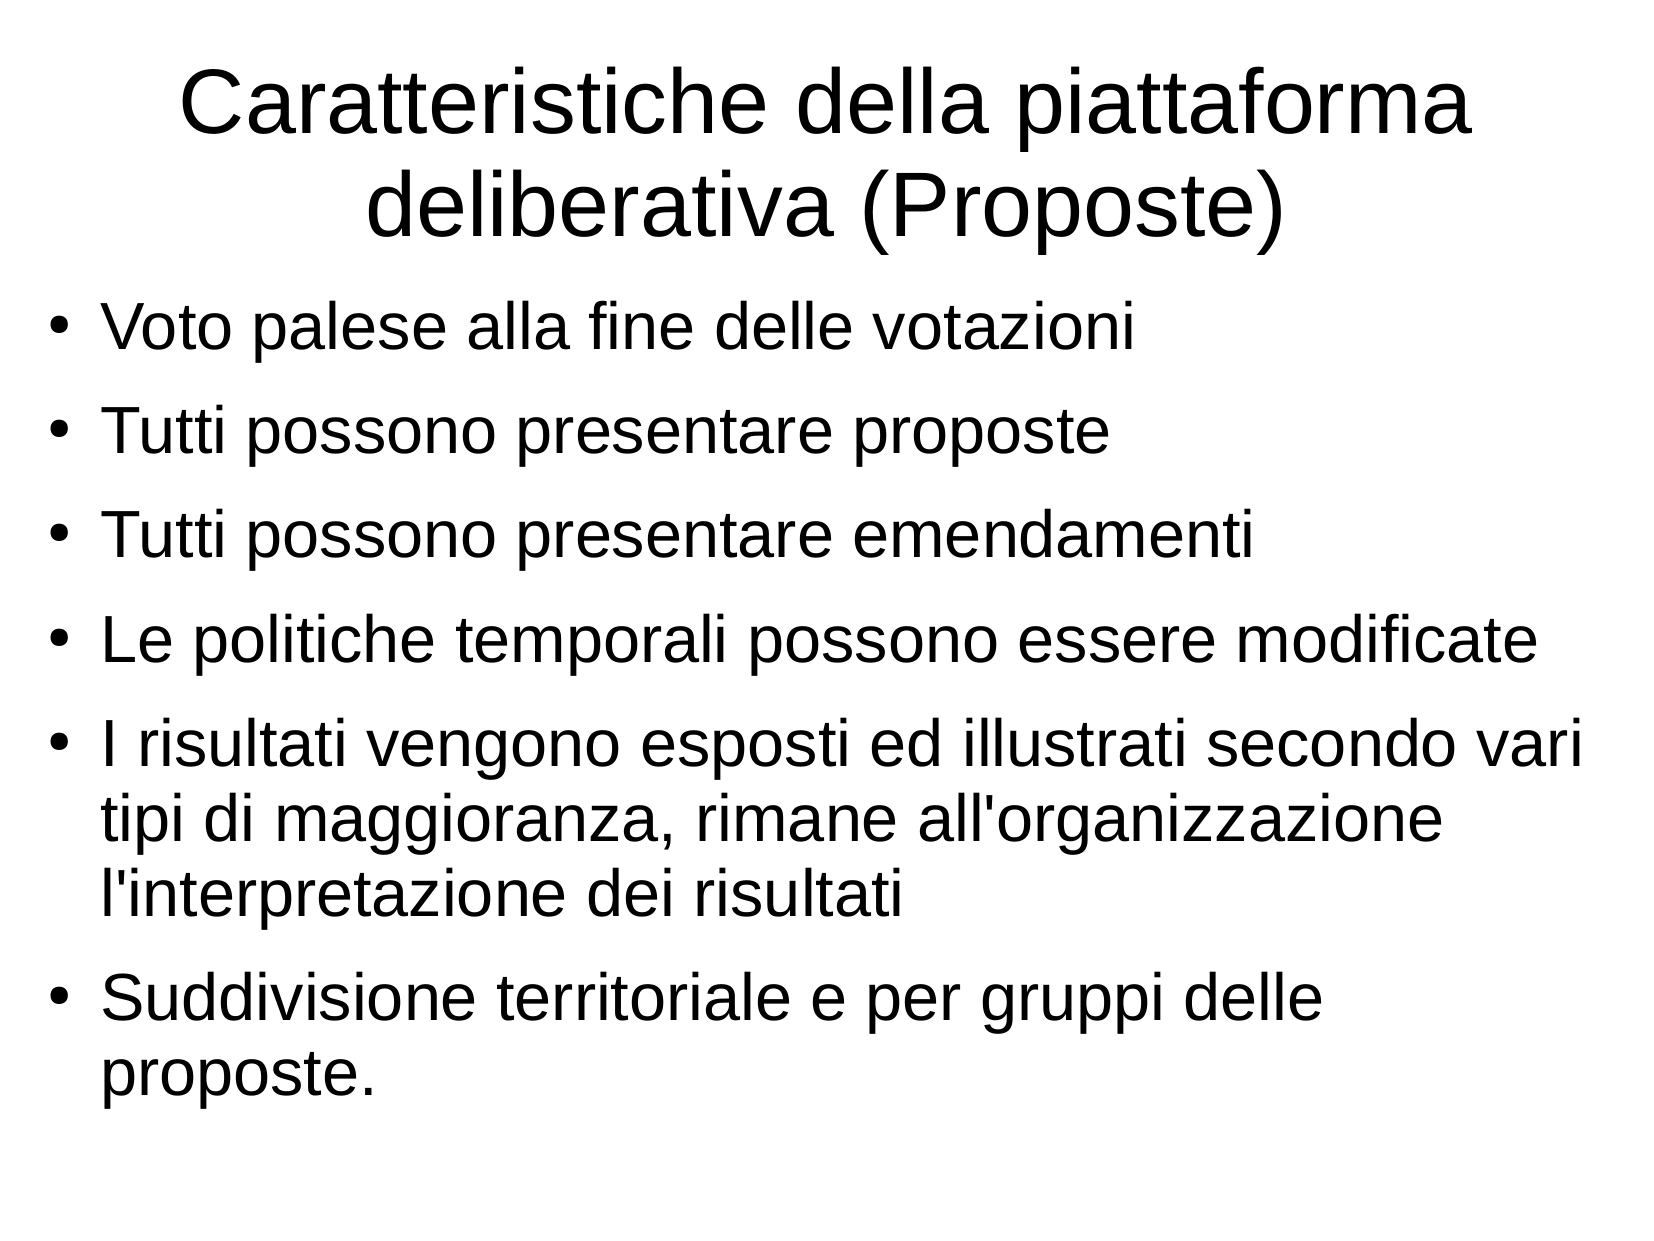

# Caratteristiche della piattaforma deliberativa (Proposte)
Voto palese alla fine delle votazioni
Tutti possono presentare proposte
Tutti possono presentare emendamenti
Le politiche temporali possono essere modificate
I risultati vengono esposti ed illustrati secondo vari tipi di maggioranza, rimane all'organizzazione l'interpretazione dei risultati
Suddivisione territoriale e per gruppi delle proposte.